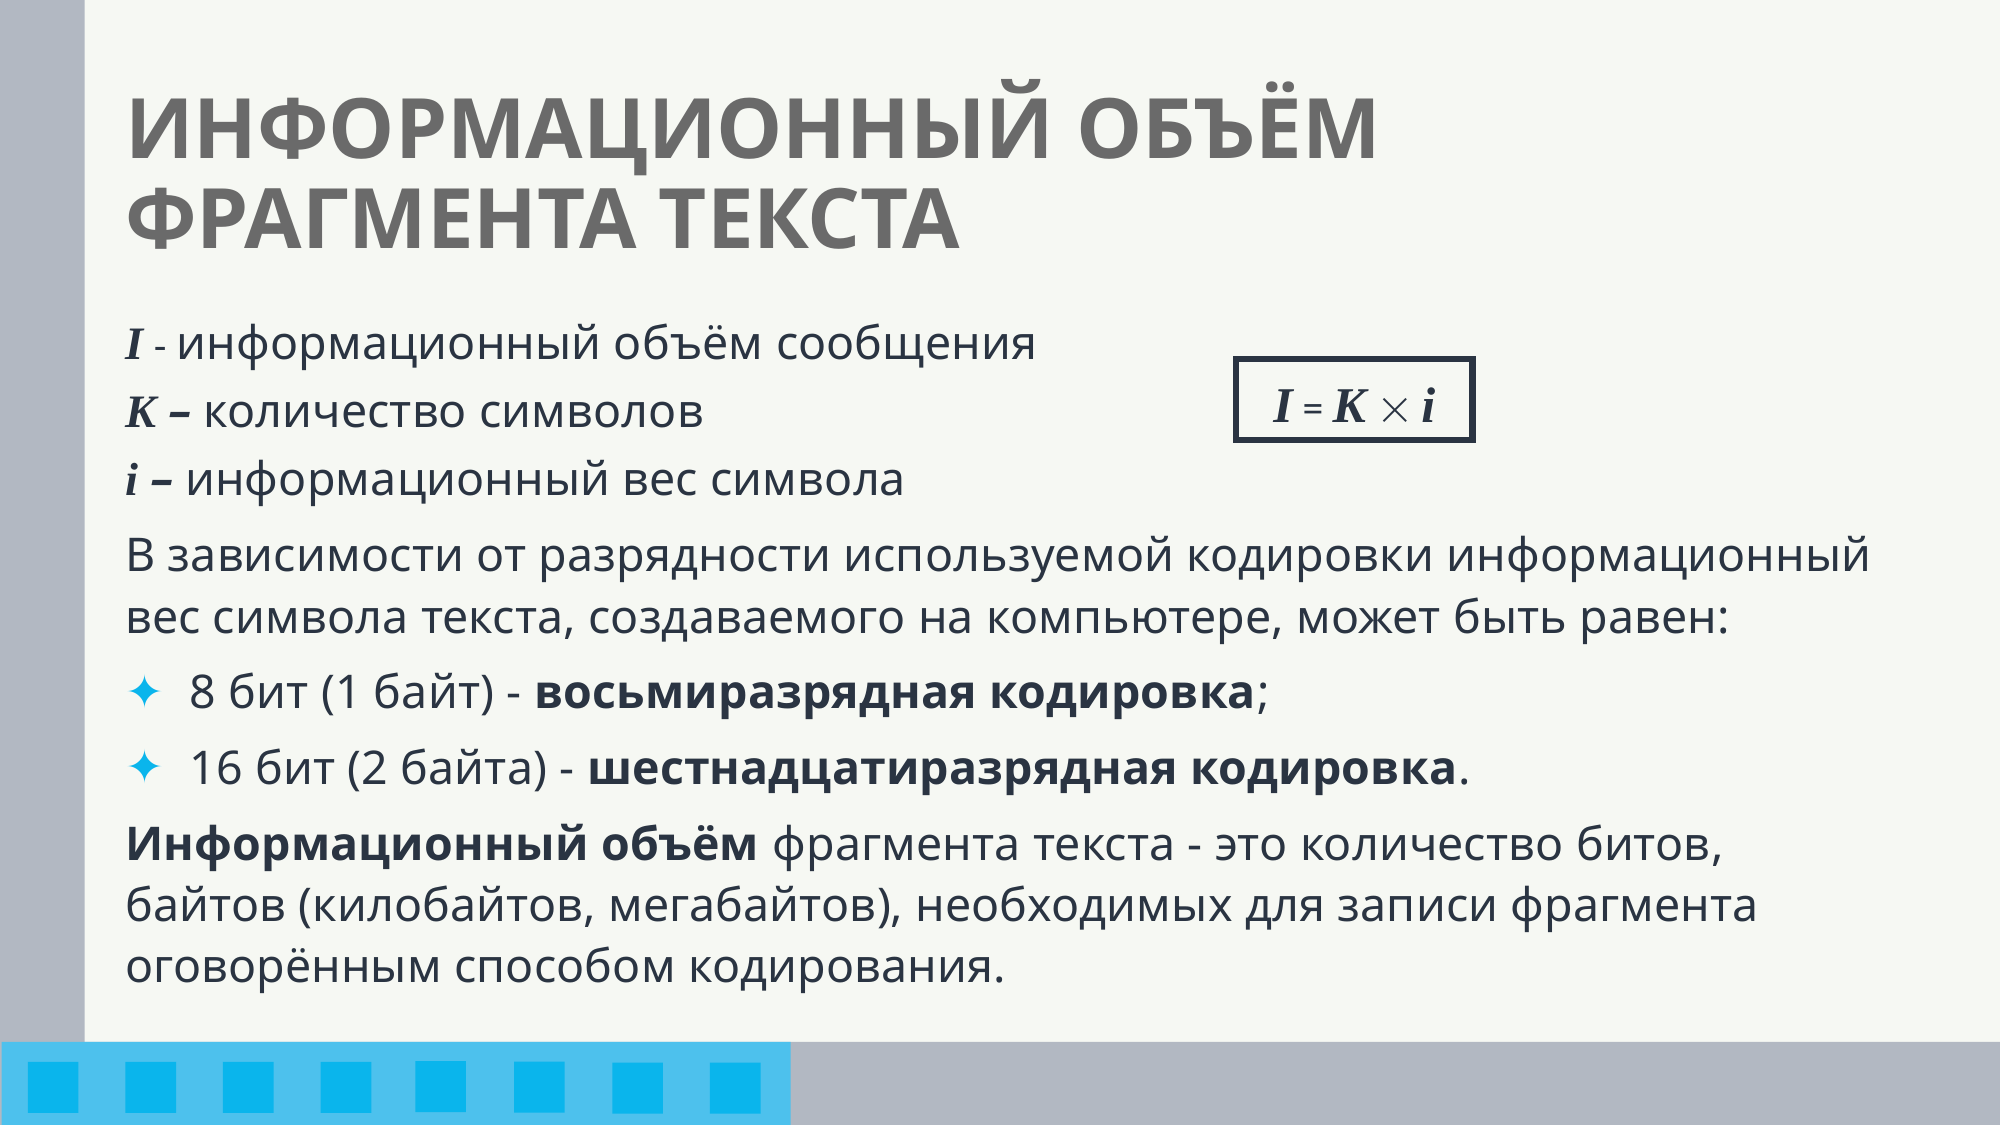

# ИНФОРМАЦИОННЫЙ ОБЪЁМ ФРАГМЕНТА ТЕКСТА
I - информационный объём сообщения
K – количество символов
i – информационный вес символа
В зависимости от разрядности используемой кодировки информационный вес символа текста, создаваемого на компьютере, может быть равен:
8 бит (1 байт) - восьмиразрядная кодировка;
16 бит (2 байта) - шестнадцатиразрядная кодировка.
Информационный объём фрагмента текста - это количество битов, байтов (килобайтов, мегабайтов), необходимых для записи фрагмента оговорённым способом кодирования.
I = K  i